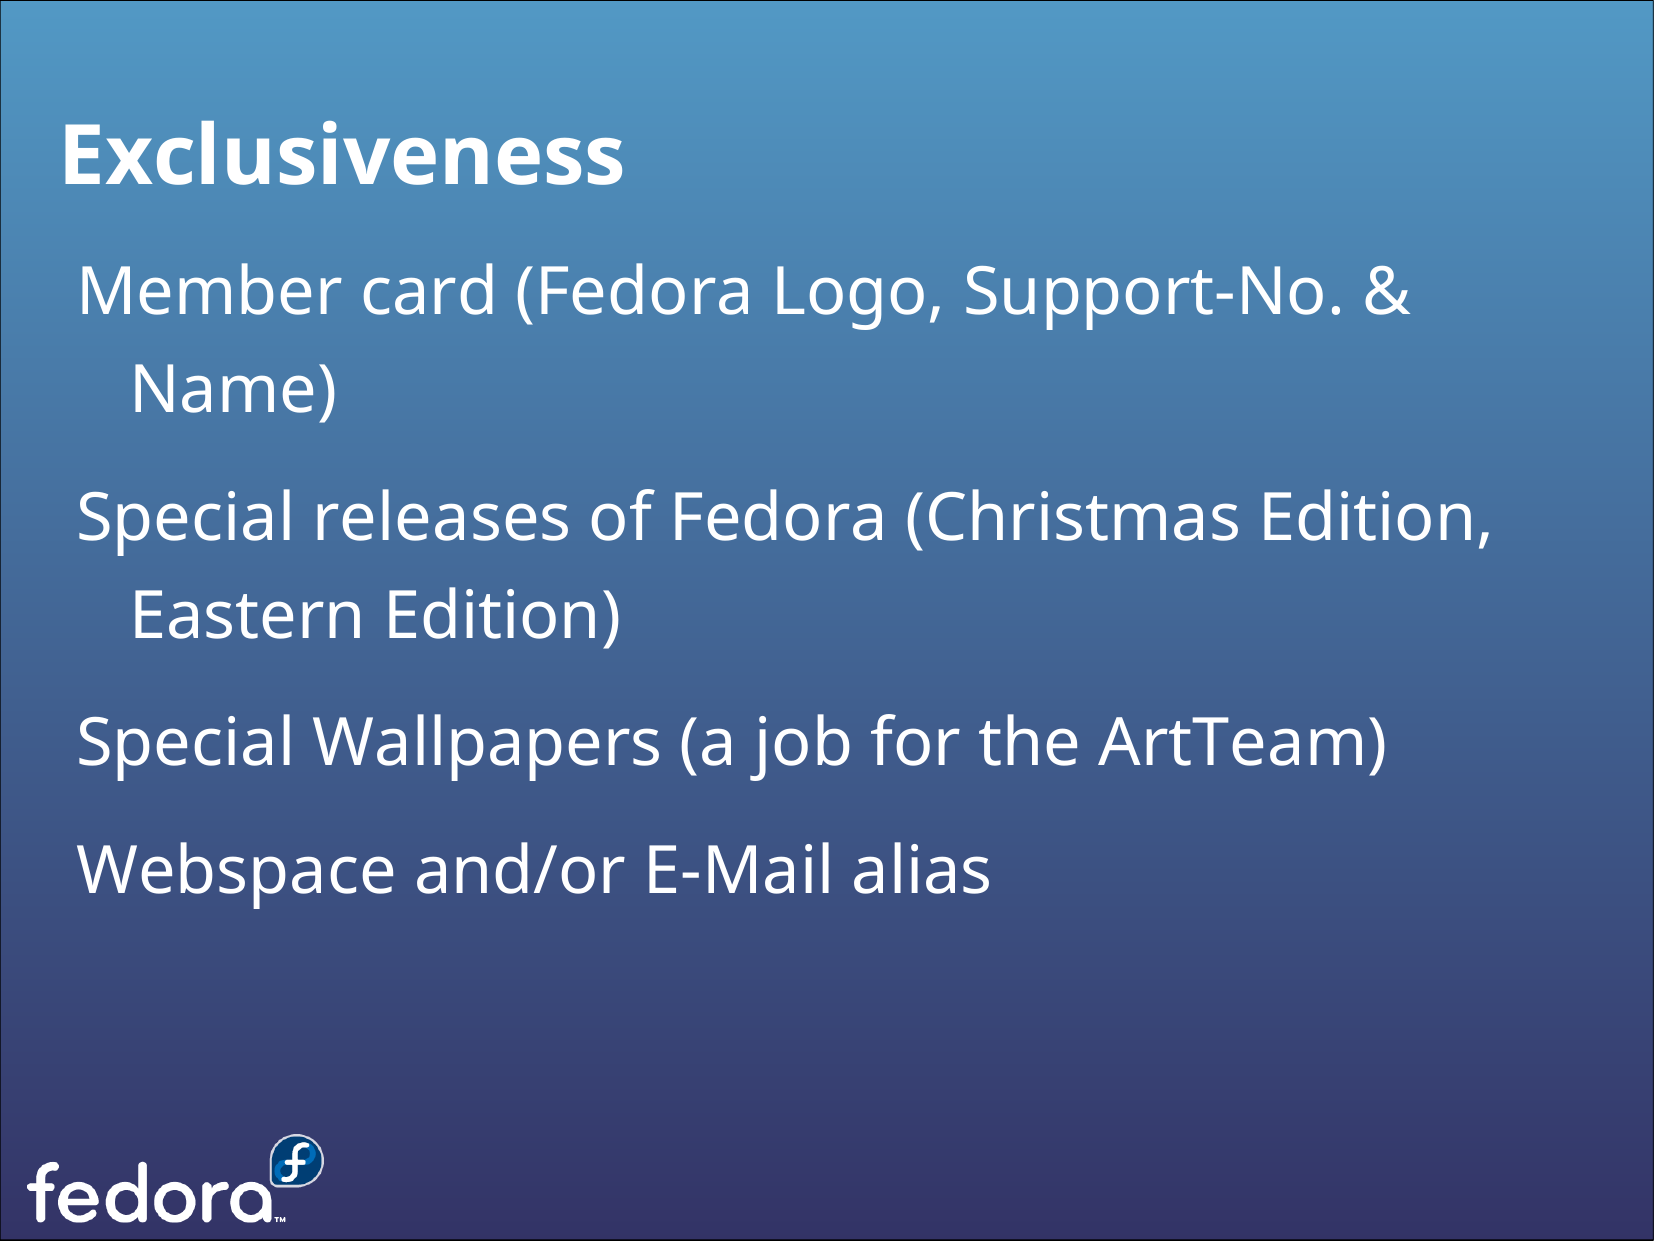

# Exclusiveness
Member card (Fedora Logo, Support-No. & Name)
Special releases of Fedora (Christmas Edition, Eastern Edition)
Special Wallpapers (a job for the ArtTeam)
Webspace and/or E-Mail alias